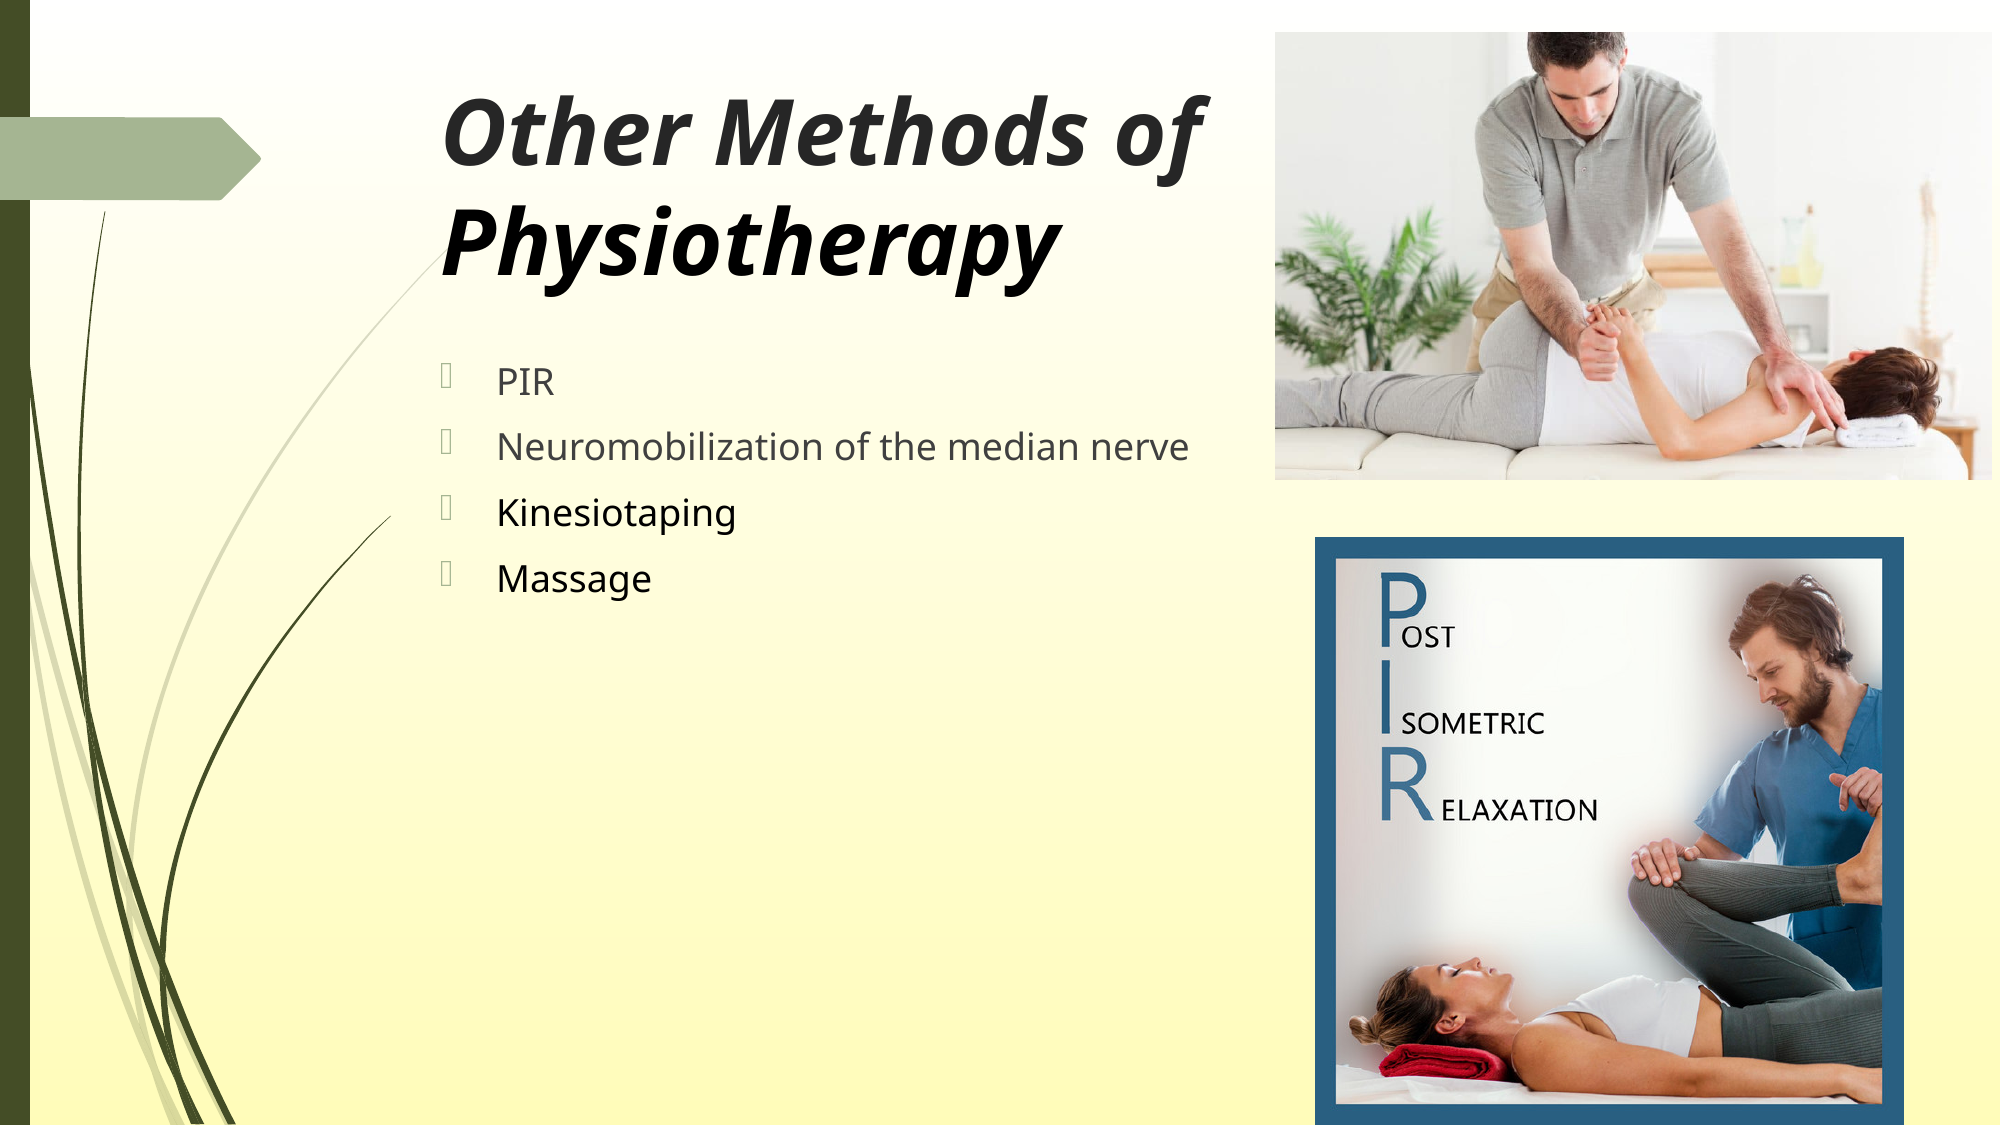

# Other Methods of Physiotherapy
PIR
Neuromobilization of the median nerve
Kinesiotaping
Massage